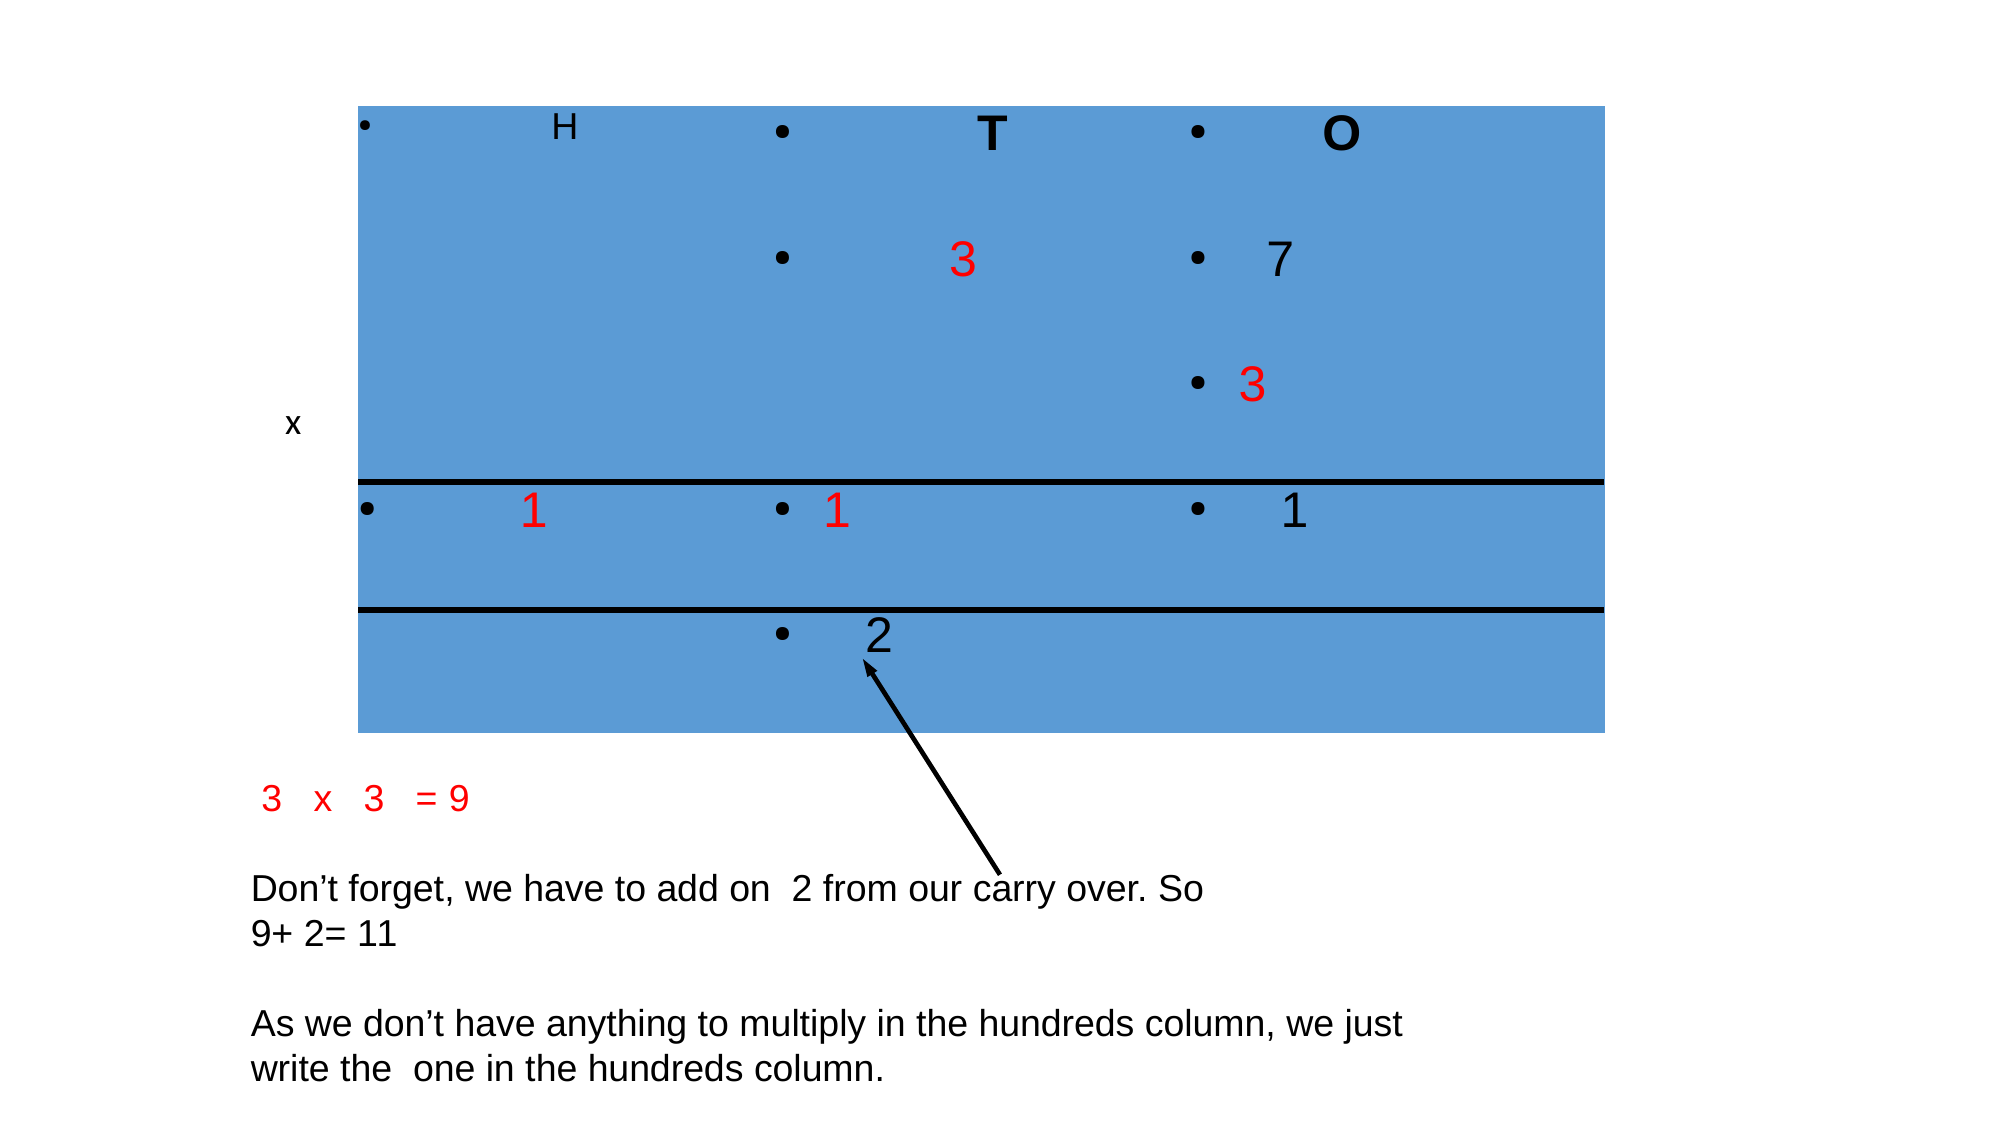

#
| H | T | O |
| --- | --- | --- |
| | 3 | 7 |
| | | 3 |
| 1 | 1 | 1 |
| | 2 | |
 x
 3 x 3 = 9
Don’t forget, we have to add on 2 from our carry over. So
9+ 2= 11
As we don’t have anything to multiply in the hundreds column, we just write the one in the hundreds column.